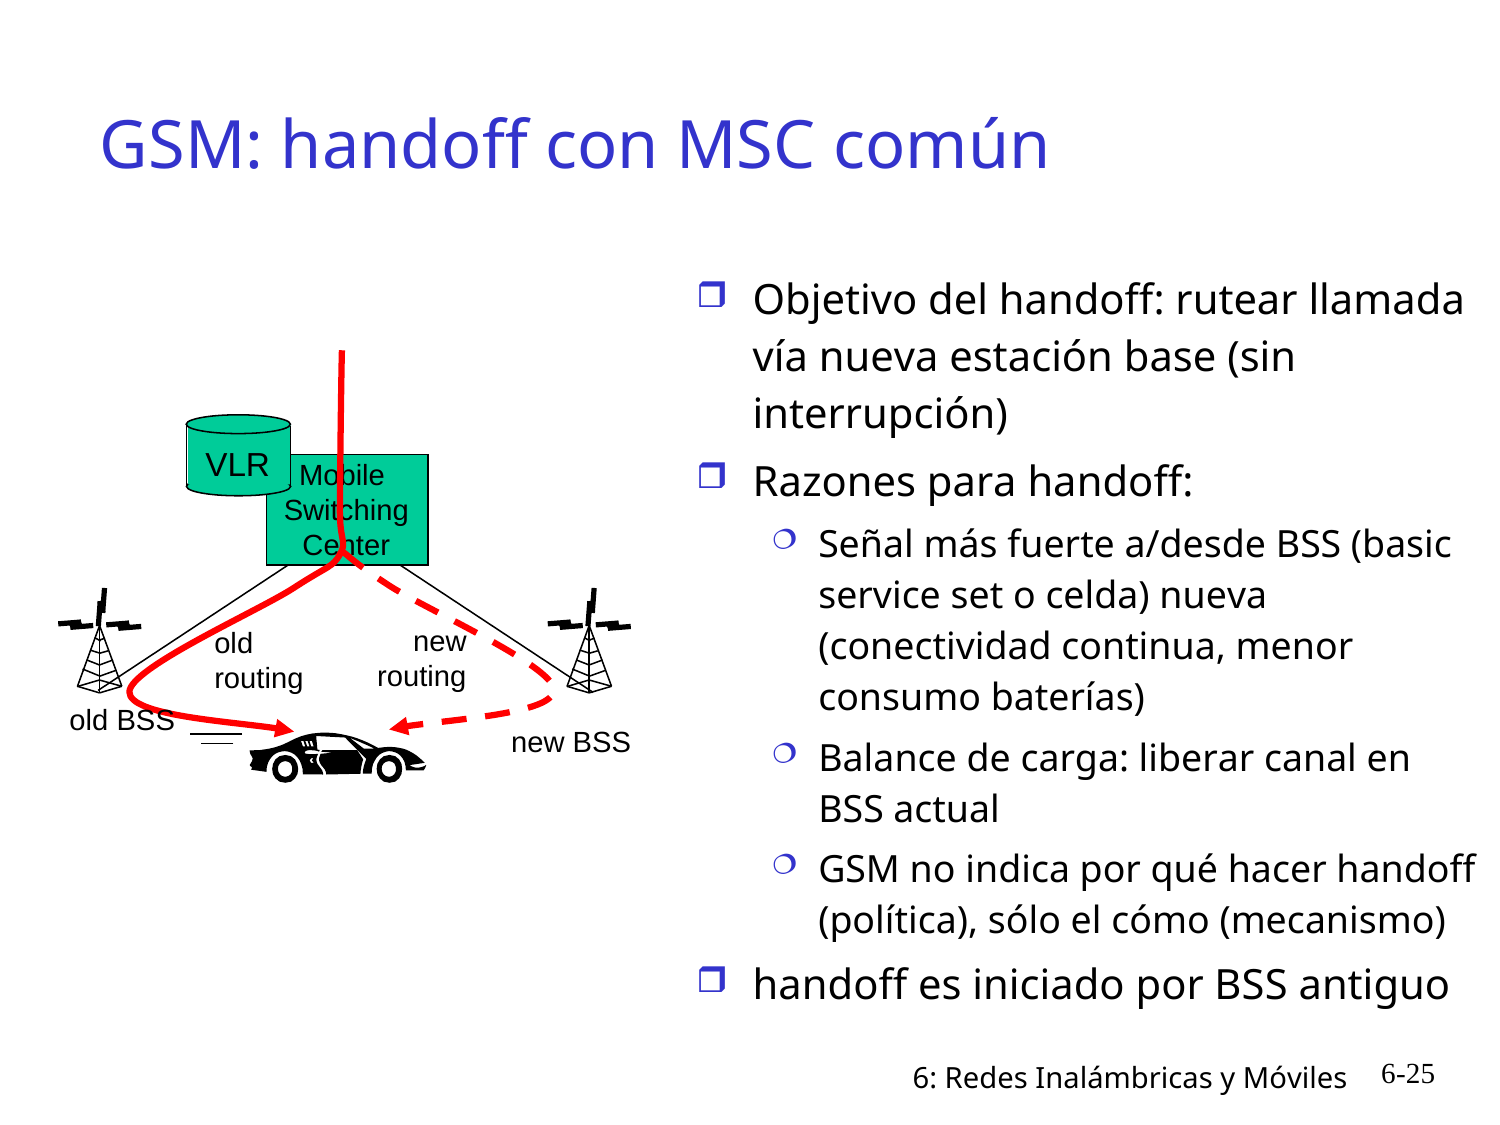

GSM: handoff con MSC común
# Objetivo del handoff: rutear llamada vía nueva estación base (sin interrupción)
Razones para handoff:
Señal más fuerte a/desde BSS (basic service set o celda) nueva (conectividad continua, menor consumo baterías)
Balance de carga: liberar canal en BSS actual
GSM no indica por qué hacer handoff (política), sólo el cómo (mecanismo)
handoff es iniciado por BSS antiguo
VLR
Mobile
Switching
Center
new
routing
old
routing
old BSS
new BSS
25